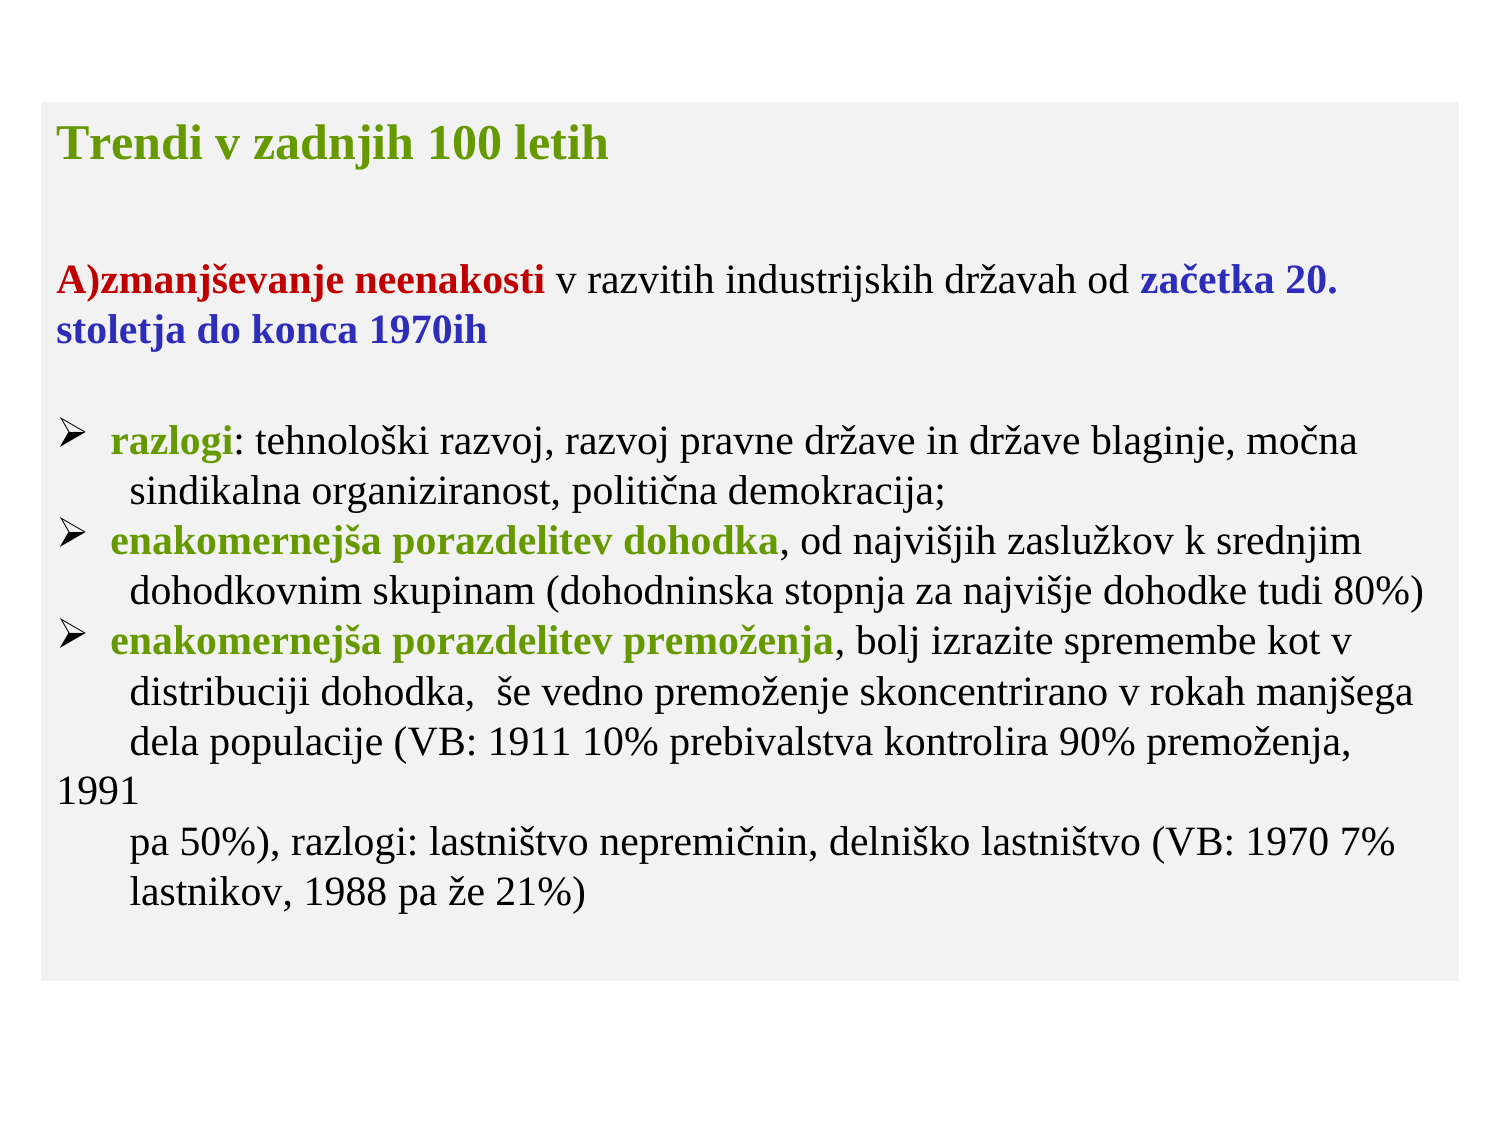

# Trendi v zadnjih 100 letih
zmanjševanje neenakosti v razvitih industrijskih državah od začetka 20. stoletja do konca 1970ih
 razlogi: tehnološki razvoj, razvoj pravne države in države blaginje, močna
 sindikalna organiziranost, politična demokracija;
 enakomernejša porazdelitev dohodka, od najvišjih zaslužkov k srednjim
 dohodkovnim skupinam (dohodninska stopnja za najvišje dohodke tudi 80%)
 enakomernejša porazdelitev premoženja, bolj izrazite spremembe kot v
 distribuciji dohodka, še vedno premoženje skoncentrirano v rokah manjšega
 dela populacije (VB: 1911 10% prebivalstva kontrolira 90% premoženja, 1991
 pa 50%), razlogi: lastništvo nepremičnin, delniško lastništvo (VB: 1970 7%
 lastnikov, 1988 pa že 21%)